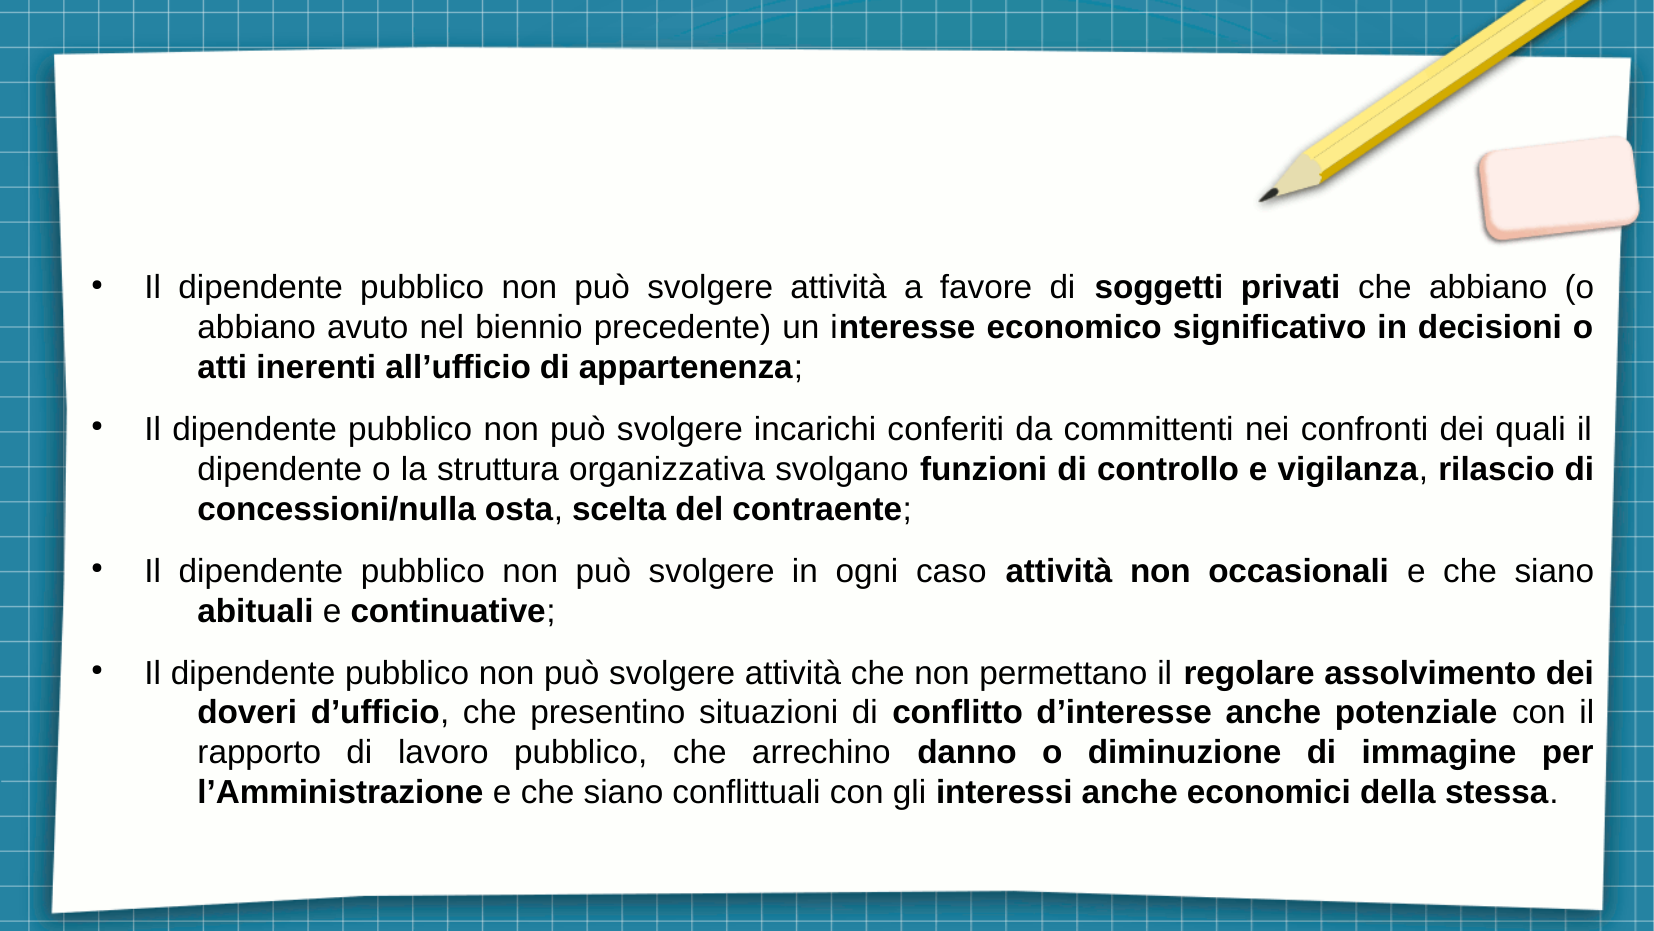

# Il dipendente pubblico non può svolgere attività a favore di soggetti privati che abbiano (o abbiano avuto nel biennio precedente) un interesse economico significativo in decisioni o atti inerenti all’ufficio di appartenenza;
Il dipendente pubblico non può svolgere incarichi conferiti da committenti nei confronti dei quali il dipendente o la struttura organizzativa svolgano funzioni di controllo e vigilanza, rilascio di concessioni/nulla osta, scelta del contraente;
Il dipendente pubblico non può svolgere in ogni caso attività non occasionali e che siano abituali e continuative;
Il dipendente pubblico non può svolgere attività che non permettano il regolare assolvimento dei doveri d’ufficio, che presentino situazioni di conflitto d’interesse anche potenziale con il rapporto di lavoro pubblico, che arrechino danno o diminuzione di immagine per l’Amministrazione e che siano conflittuali con gli interessi anche economici della stessa.